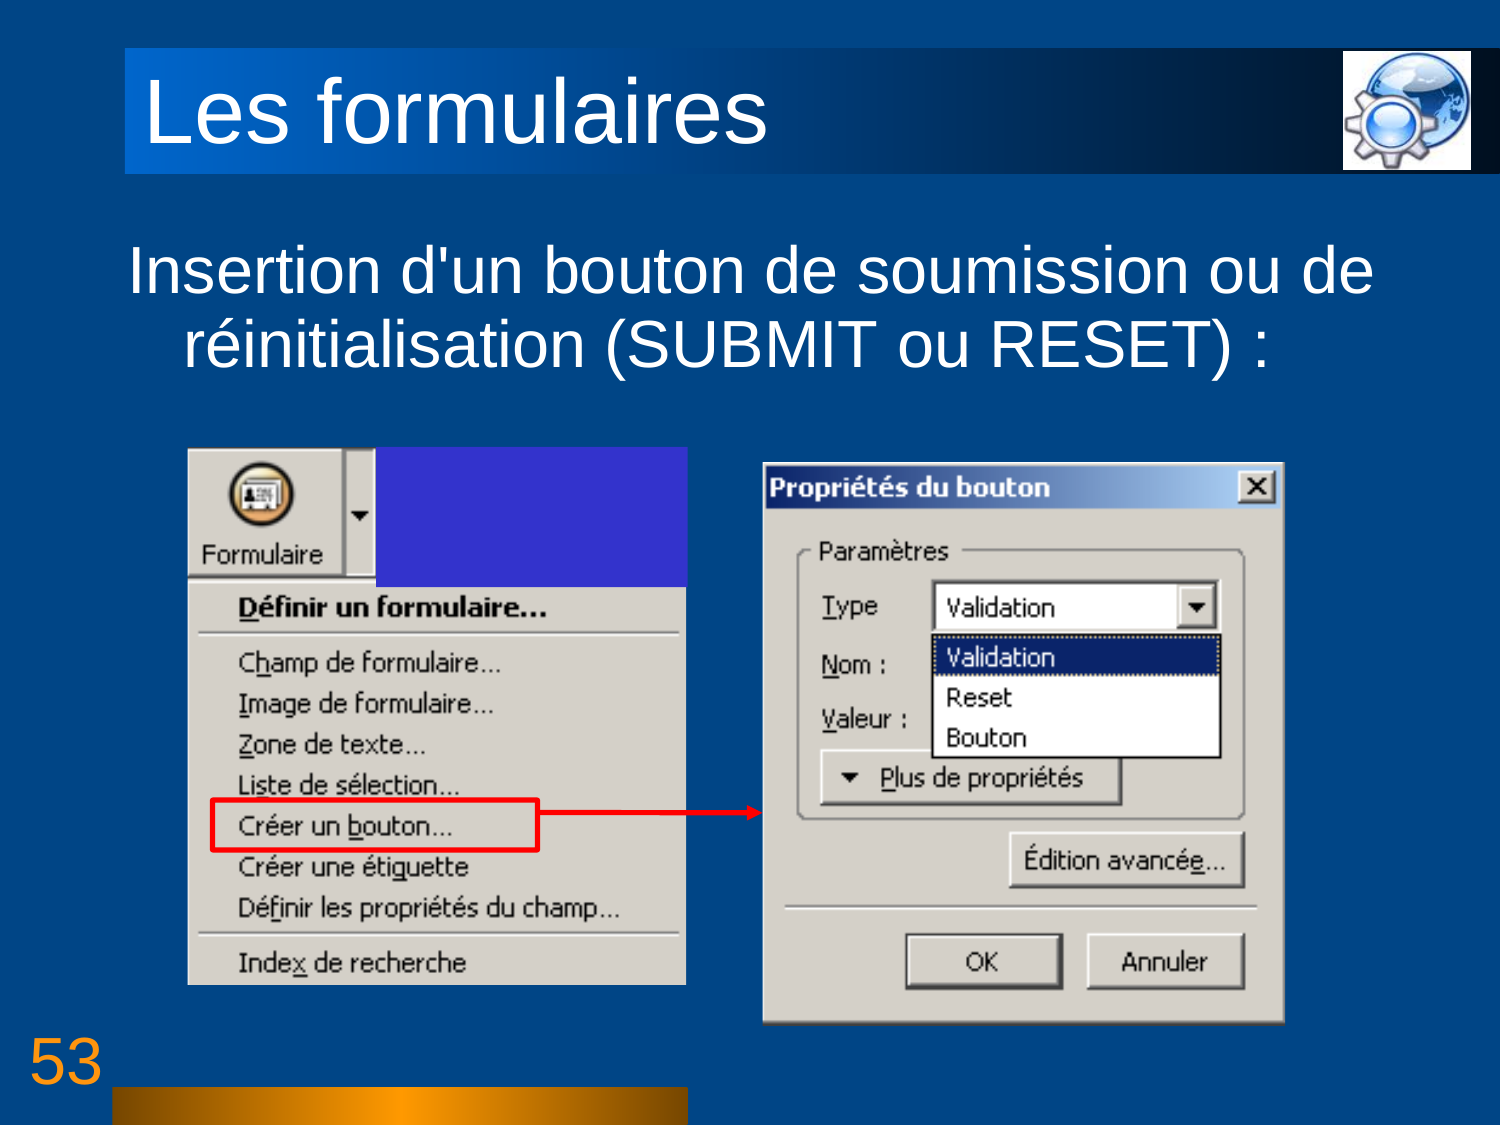

Les formulaires
# Insertion d'un bouton de soumission ou de réinitialisation (SUBMIT ou RESET) :